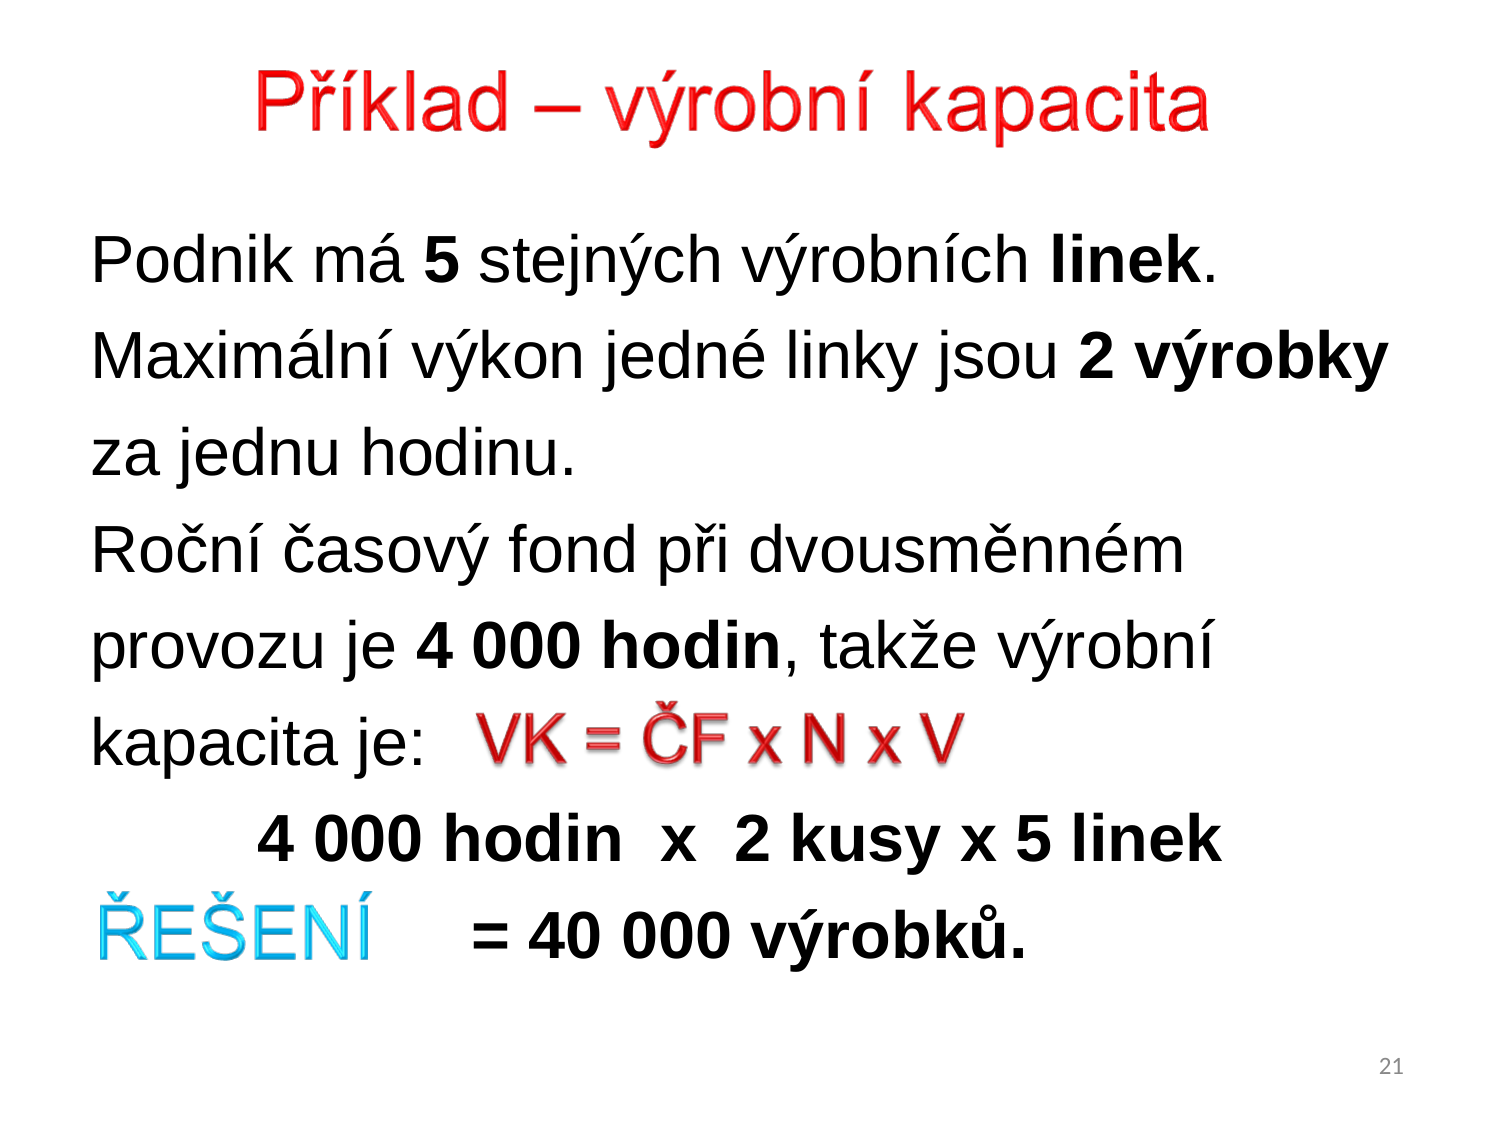

# Podnik má 5 stejných výrobních linek.
Maximální výkon jedné linky jsou 2 výrobky
za jednu hodinu.
Roční časový fond při dvousměnném
provozu je 4 000 hodin, takže výrobní
kapacita je:
4 000 hodin x 2 kusy x 5 linek
= 40 000 výrobků.